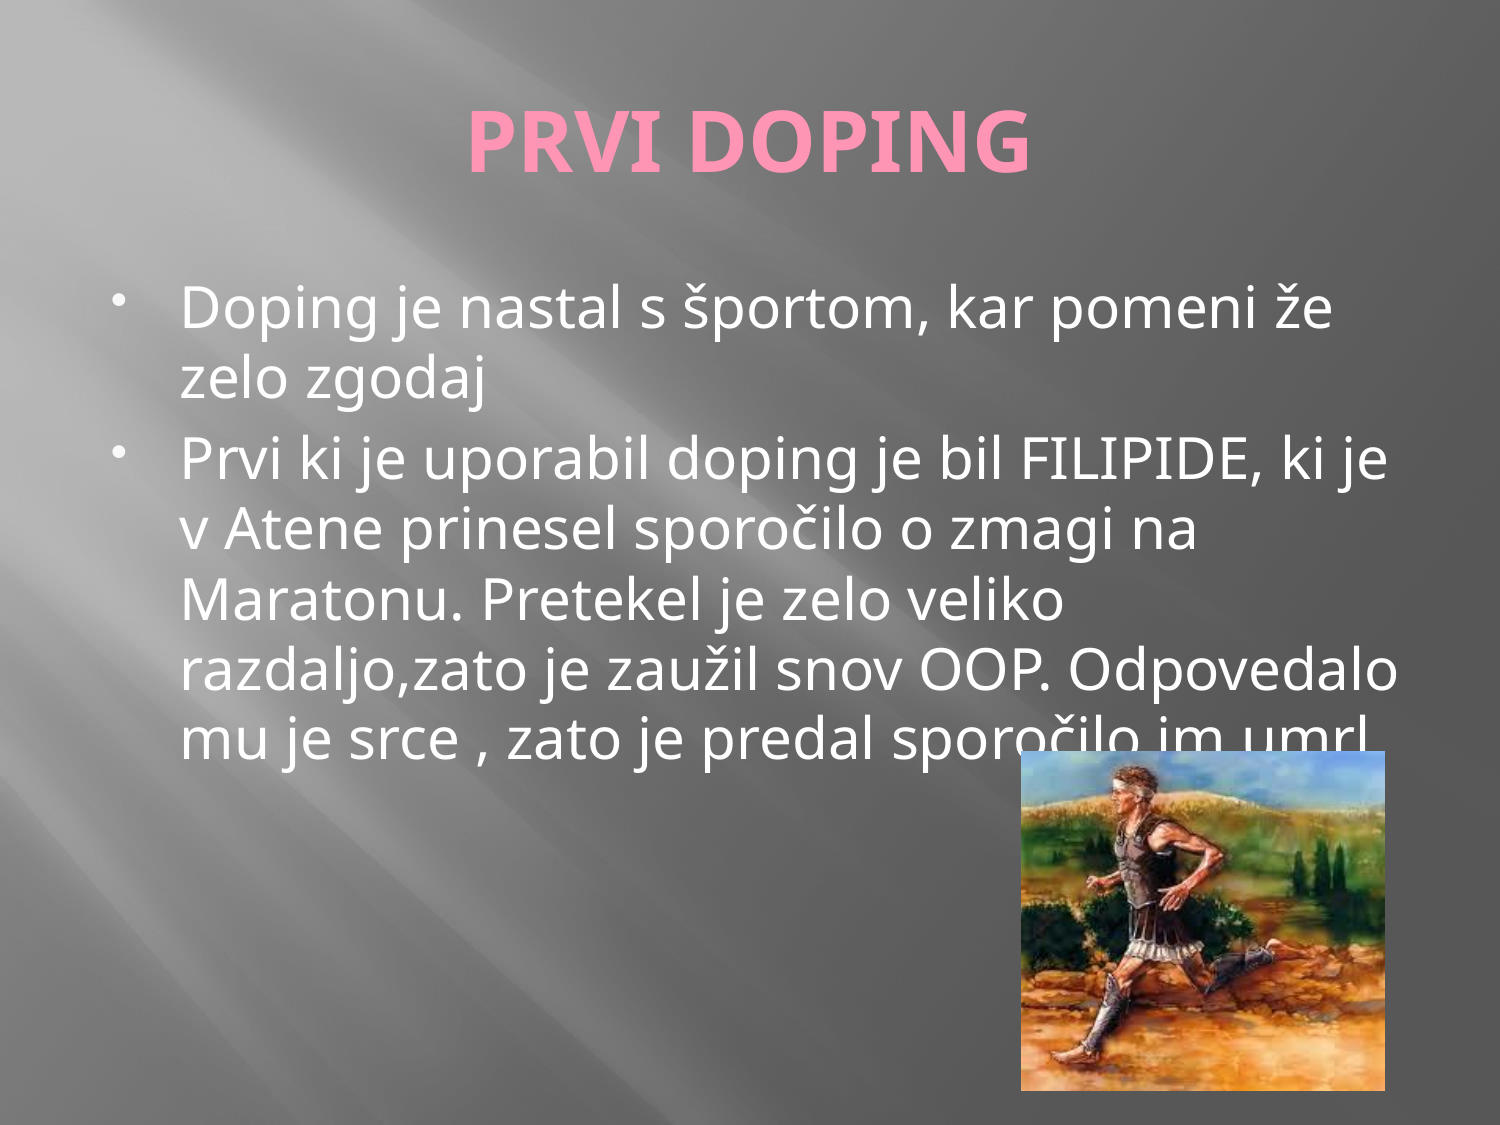

# PRVI DOPING
Doping je nastal s športom, kar pomeni že zelo zgodaj
Prvi ki je uporabil doping je bil FILIPIDE, ki je v Atene prinesel sporočilo o zmagi na Maratonu. Pretekel je zelo veliko razdaljo,zato je zaužil snov OOP. Odpovedalo mu je srce , zato je predal sporočilo im umrl.